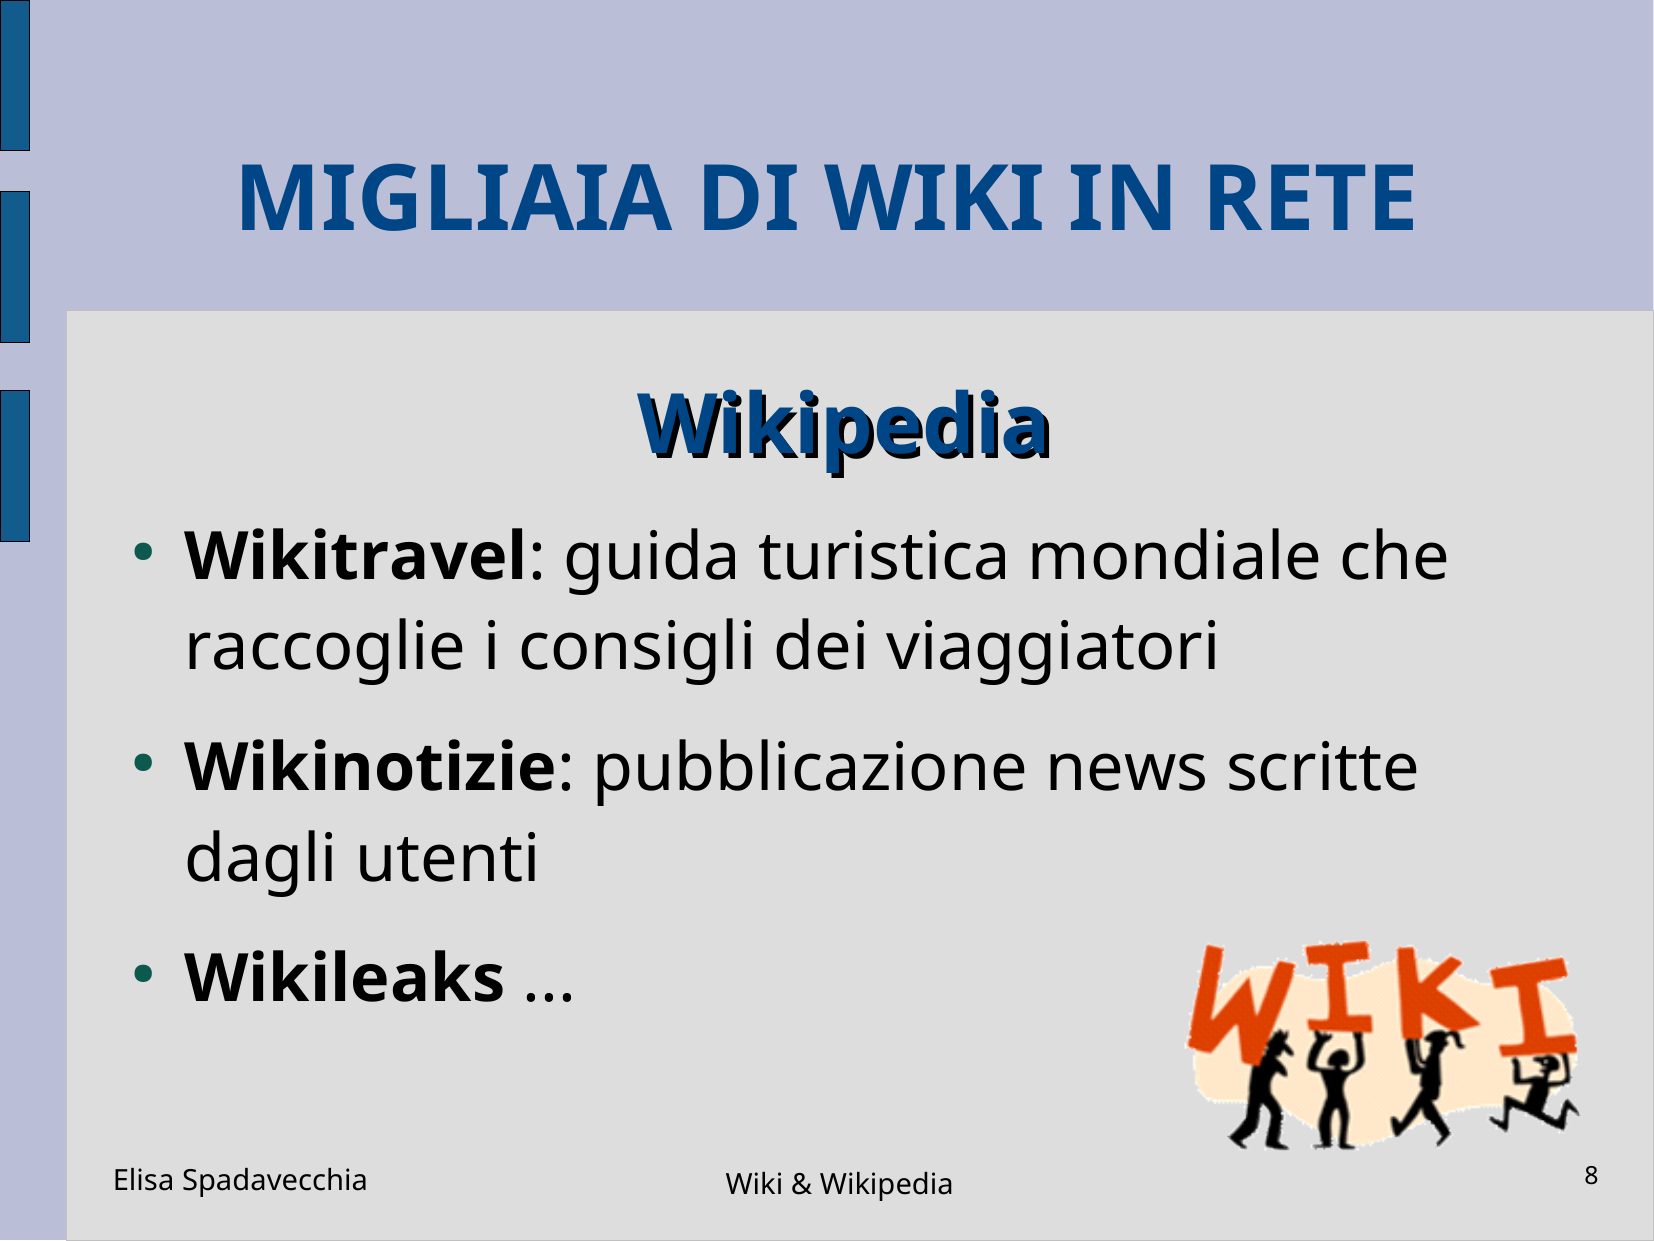

# MIGLIAIA DI WIKI IN RETE
Wikipedia
Wikitravel: guida turistica mondiale che raccoglie i consigli dei viaggiatori
Wikinotizie: pubblicazione news scritte dagli utenti
Wikileaks ...
Elisa Spadavecchia
Wiki & Wikipedia